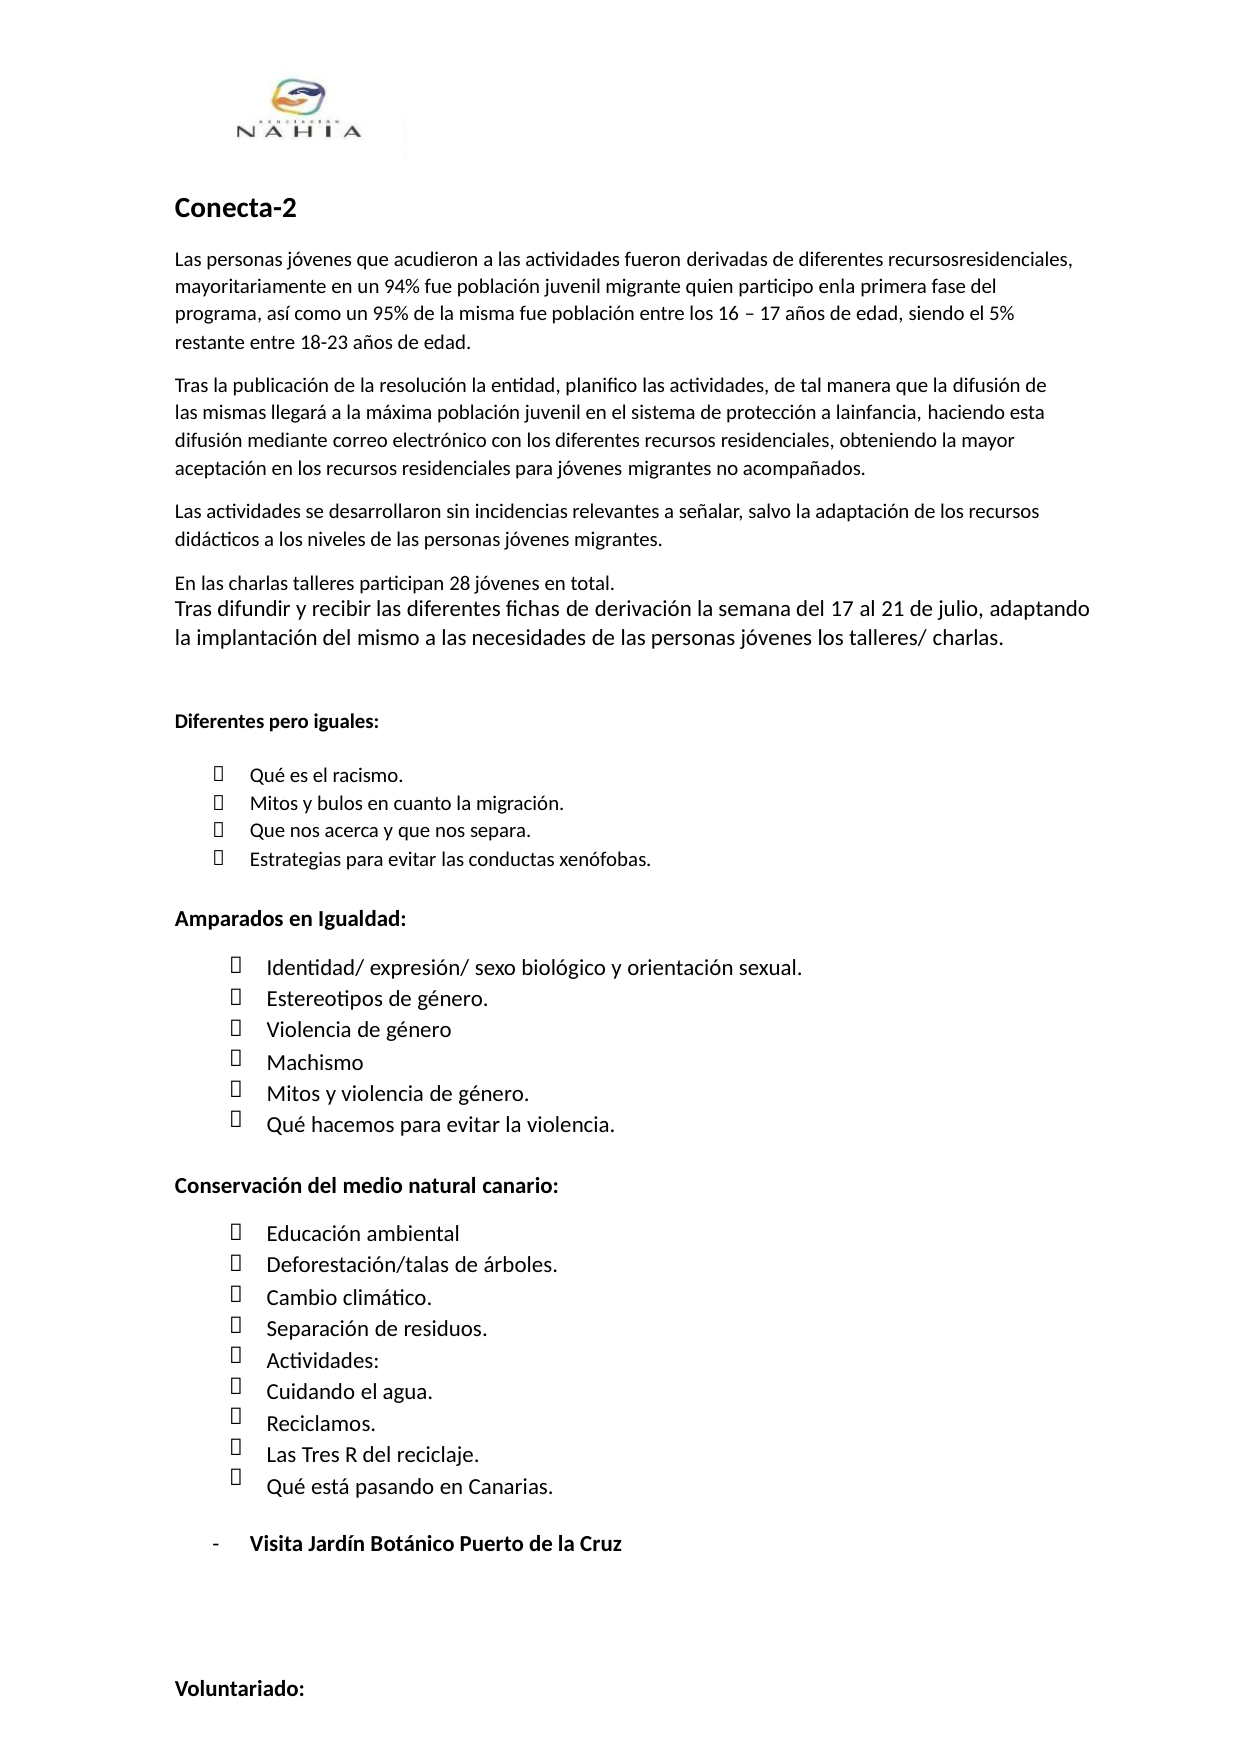

Conecta-2
Las personas jóvenes que acudieron a las actividades fueron derivadas de diferentes recursosresidenciales,
mayoritariamente en un 94% fue población juvenil migrante quien participo enla primera fase del
programa, así como un 95% de la misma fue población entre los 16 – 17 años de edad, siendo el 5%
restante entre 18-23 años de edad.
Tras la publicación de la resolución la entidad, planifico las actividades, de tal manera que la difusión de
las mismas llegará a la máxima población juvenil en el sistema de protección a lainfancia, haciendo esta
difusión mediante correo electrónico con los diferentes recursos residenciales, obteniendo la mayor
aceptación en los recursos residenciales para jóvenes migrantes no acompañados.
Las actividades se desarrollaron sin incidencias relevantes a señalar, salvo la adaptación de los recursos
didácticos a los niveles de las personas jóvenes migrantes.
En las charlas talleres participan 28 jóvenes en total.
Tras difundir y recibir las diferentes fichas de derivación la semana del 17 al 21 de julio, adaptando
la implantación del mismo a las necesidades de las personas jóvenes los talleres/ charlas.
Diferentes pero iguales:




Qué es el racismo.
Mitos y bulos en cuanto la migración.
Que nos acerca y que nos separa.
Estrategias para evitar las conductas xenófobas.
Amparados en Igualdad:






Identidad/ expresión/ sexo biológico y orientación sexual.
Estereotipos de género.
Violencia de género
Machismo
Mitos y violencia de género.
Qué hacemos para evitar la violencia.
Conservación del medio natural canario:









Educación ambiental
Deforestación/talas de árboles.
Cambio climático.
Separación de residuos.
Actividades:
Cuidando el agua.
Reciclamos.
Las Tres R del reciclaje.
Qué está pasando en Canarias.
-
Visita Jardín Botánico Puerto de la Cruz
Voluntariado: